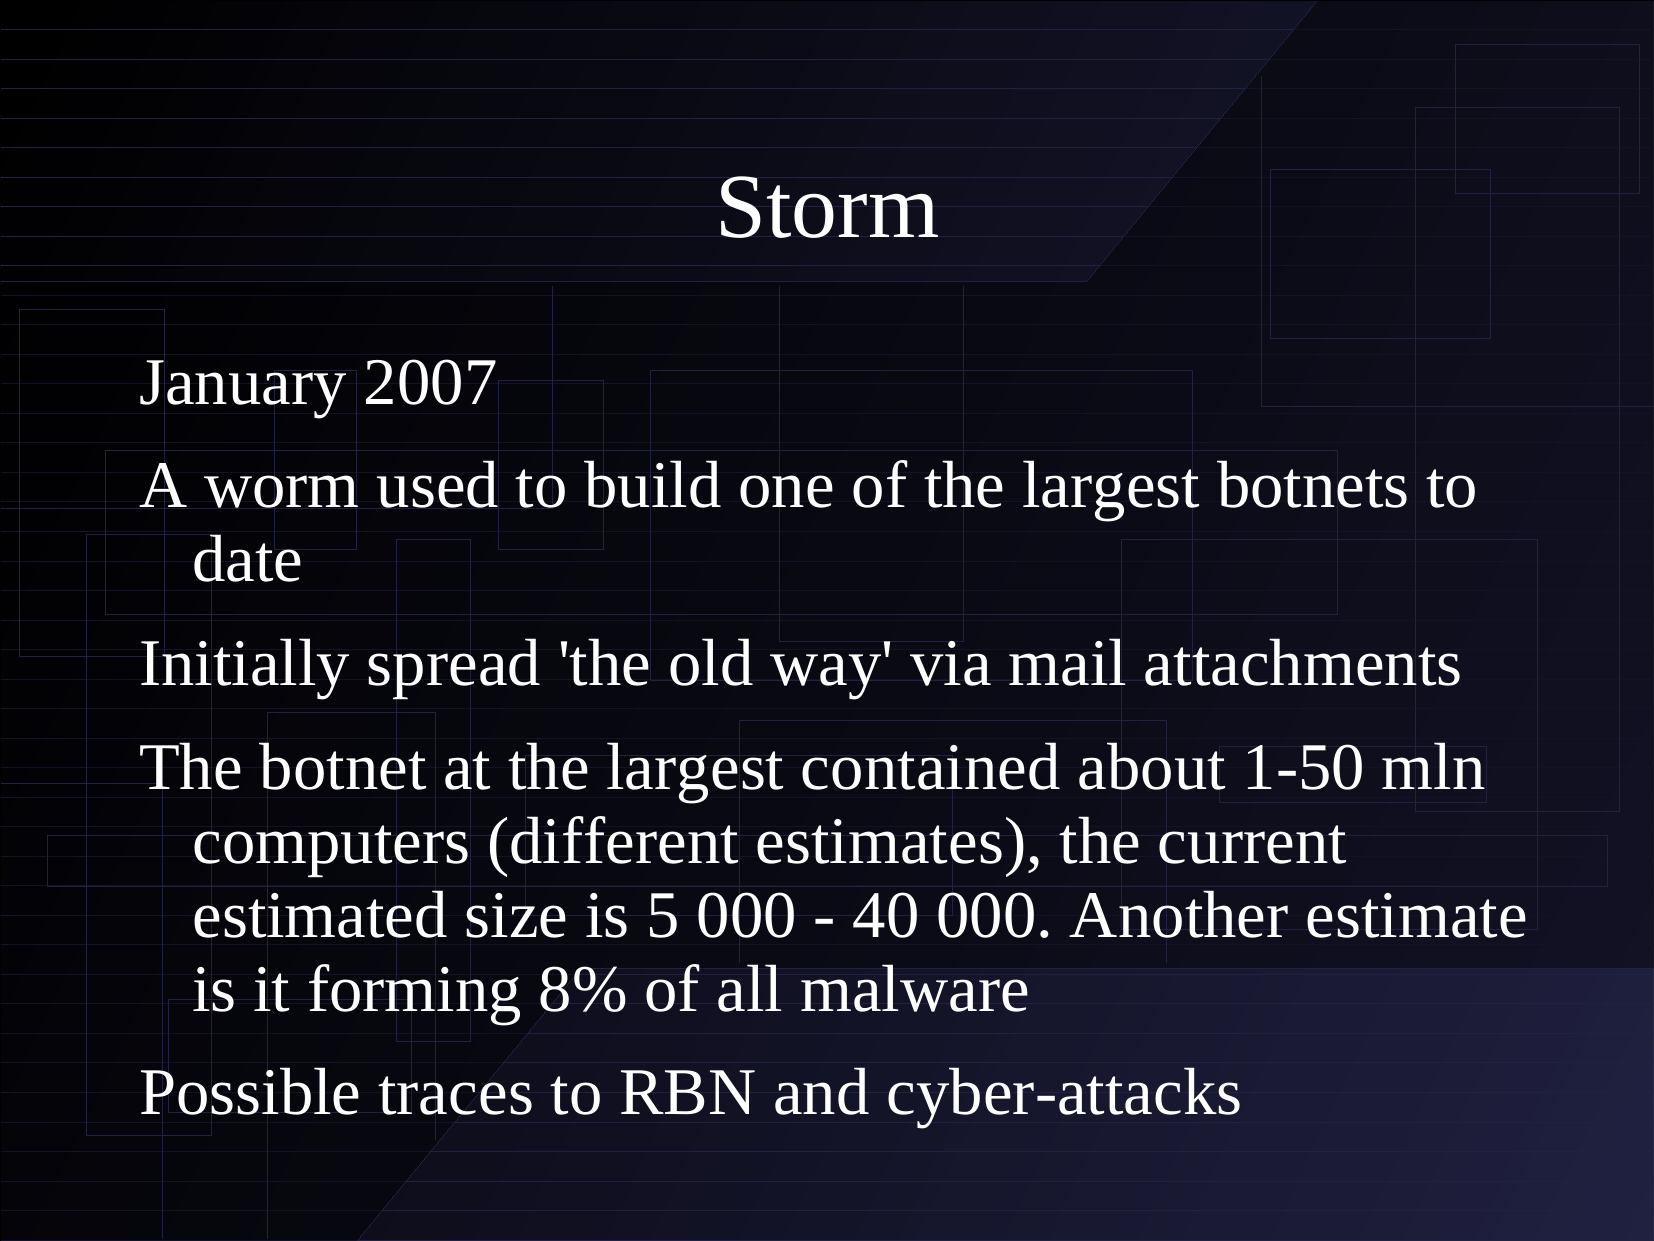

# Storm
January 2007
A worm used to build one of the largest botnets to date
Initially spread 'the old way' via mail attachments
The botnet at the largest contained about 1-50 mln computers (different estimates), the current estimated size is 5 000 - 40 000. Another estimate is it forming 8% of all malware
Possible traces to RBN and cyber-attacks